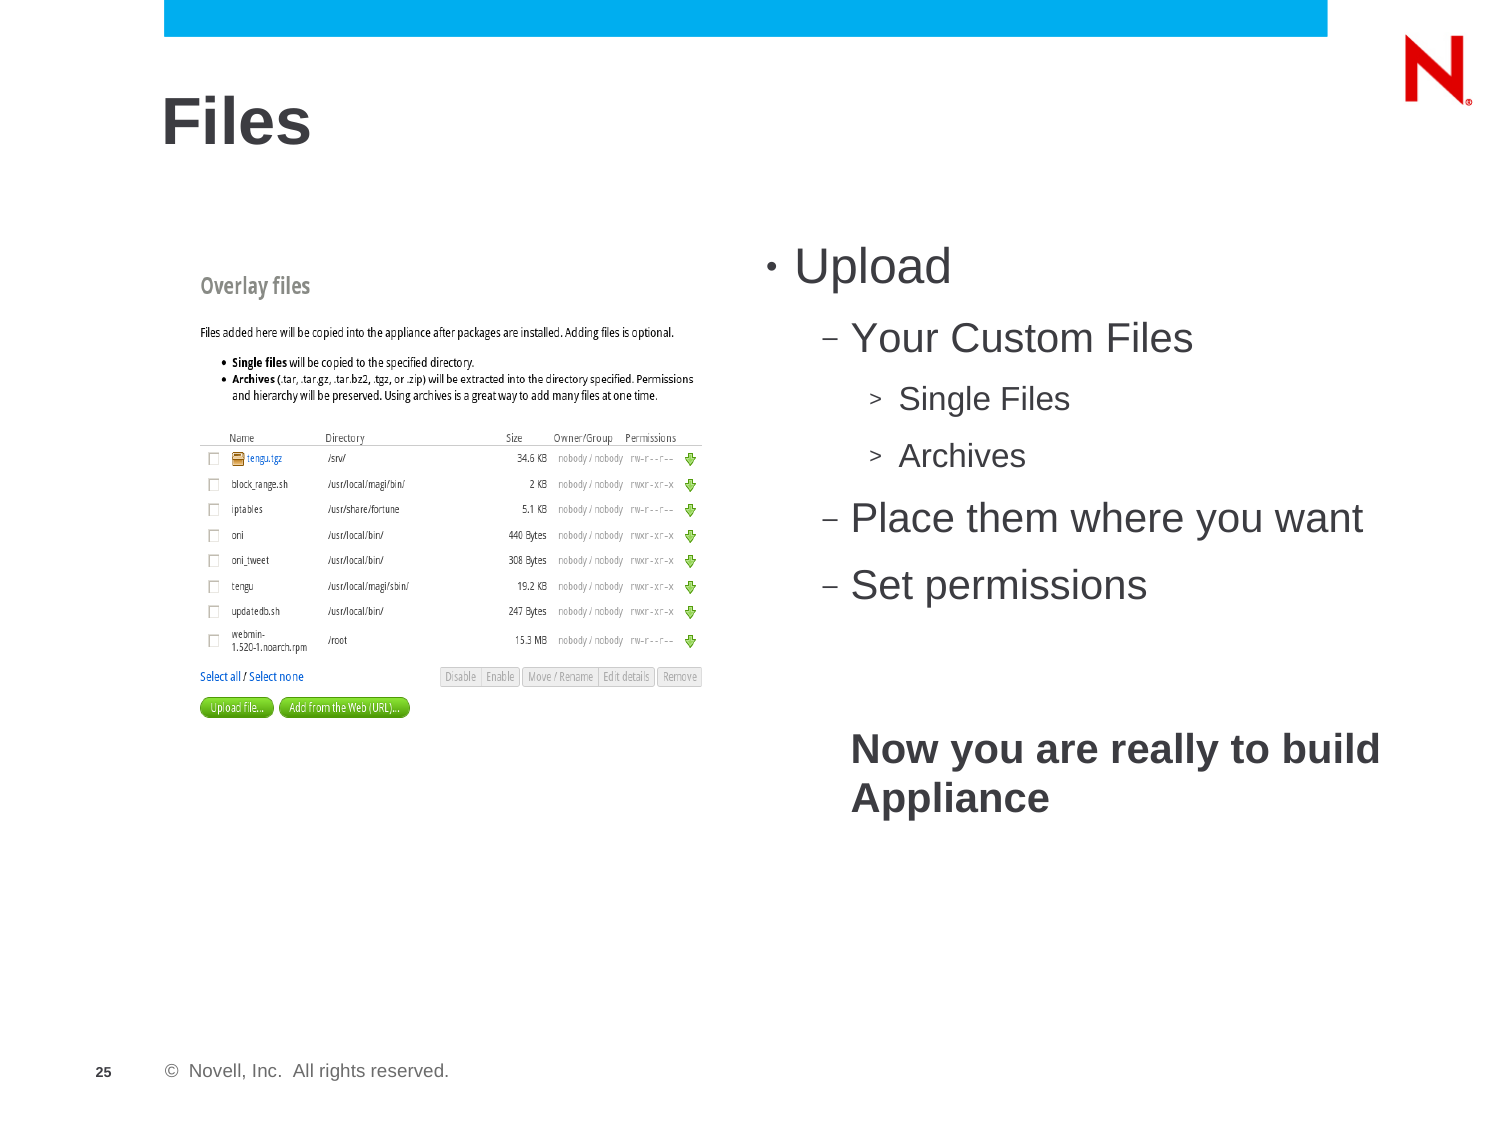

# Files
Upload
Your Custom Files
Single Files
Archives
Place them where you want
Set permissions
Now you are really to build Appliance